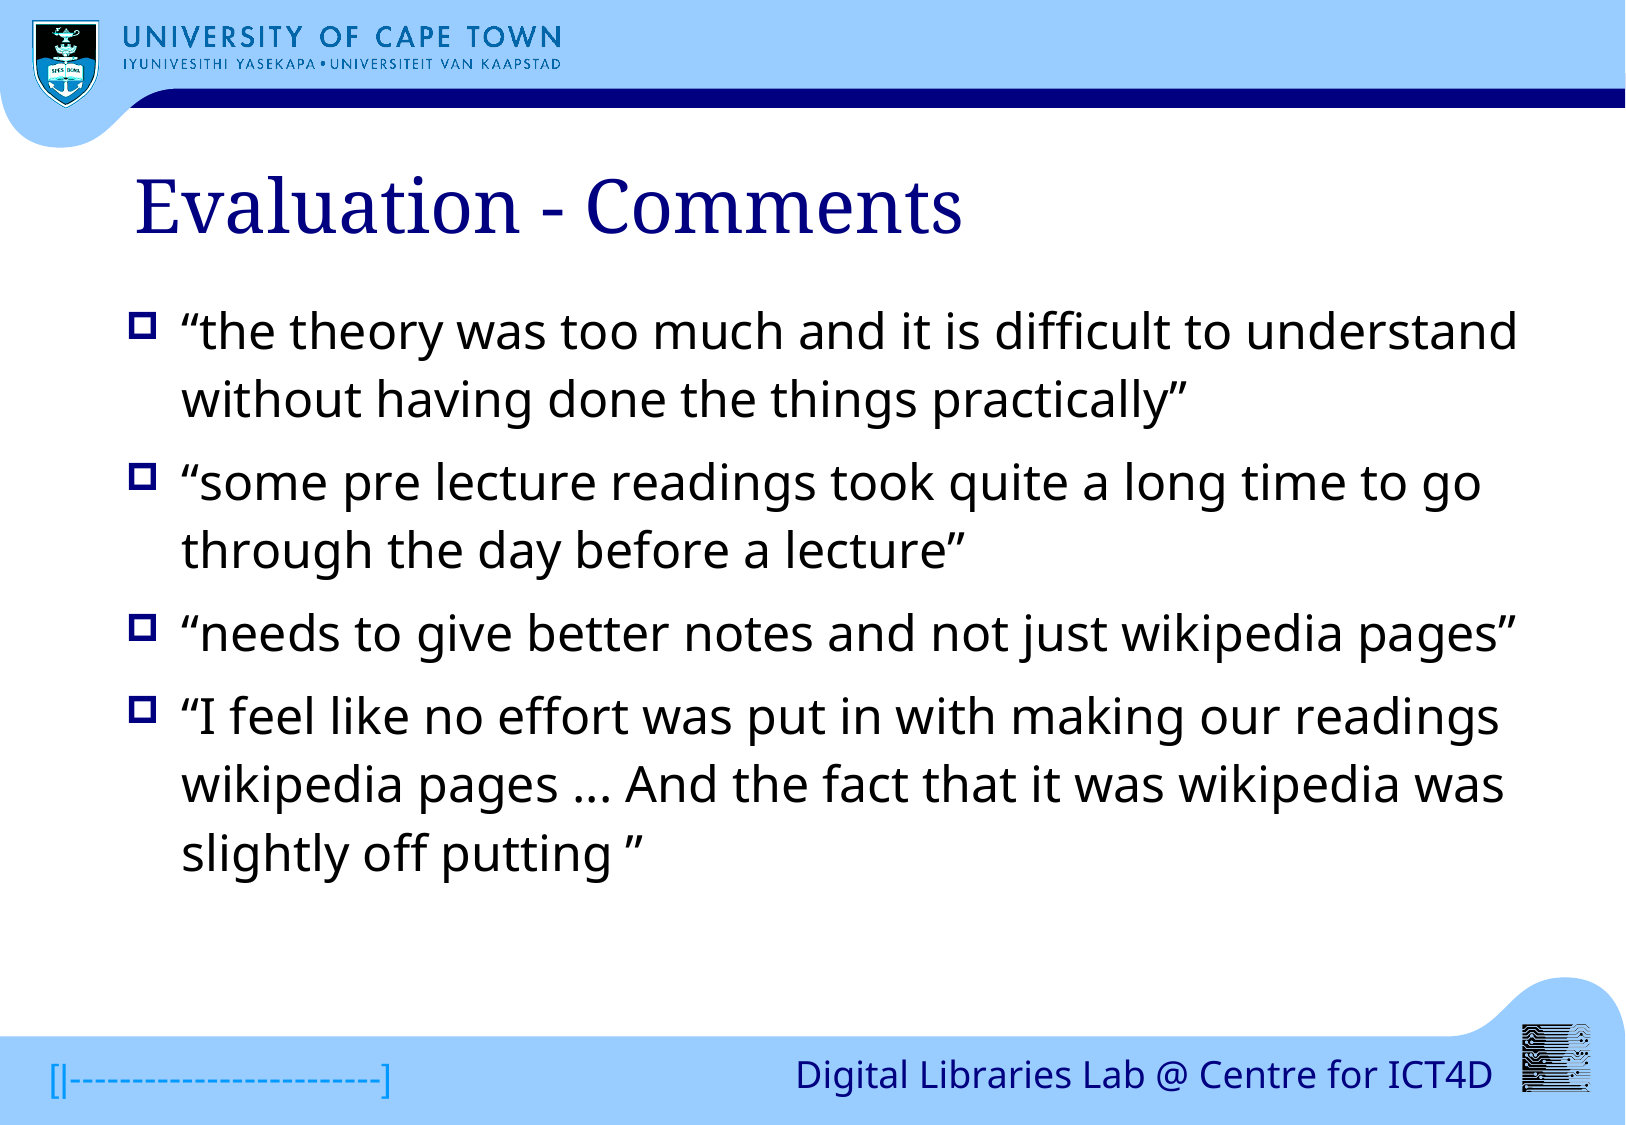

# Evaluation - Comments
“the theory was too much and it is difficult to understand without having done the things practically”
“some pre lecture readings took quite a long time to go through the day before a lecture”
“needs to give better notes and not just wikipedia pages”
“I feel like no effort was put in with making our readings wikipedia pages ... And the fact that it was wikipedia was slightly off putting ”
[|-------------------------]